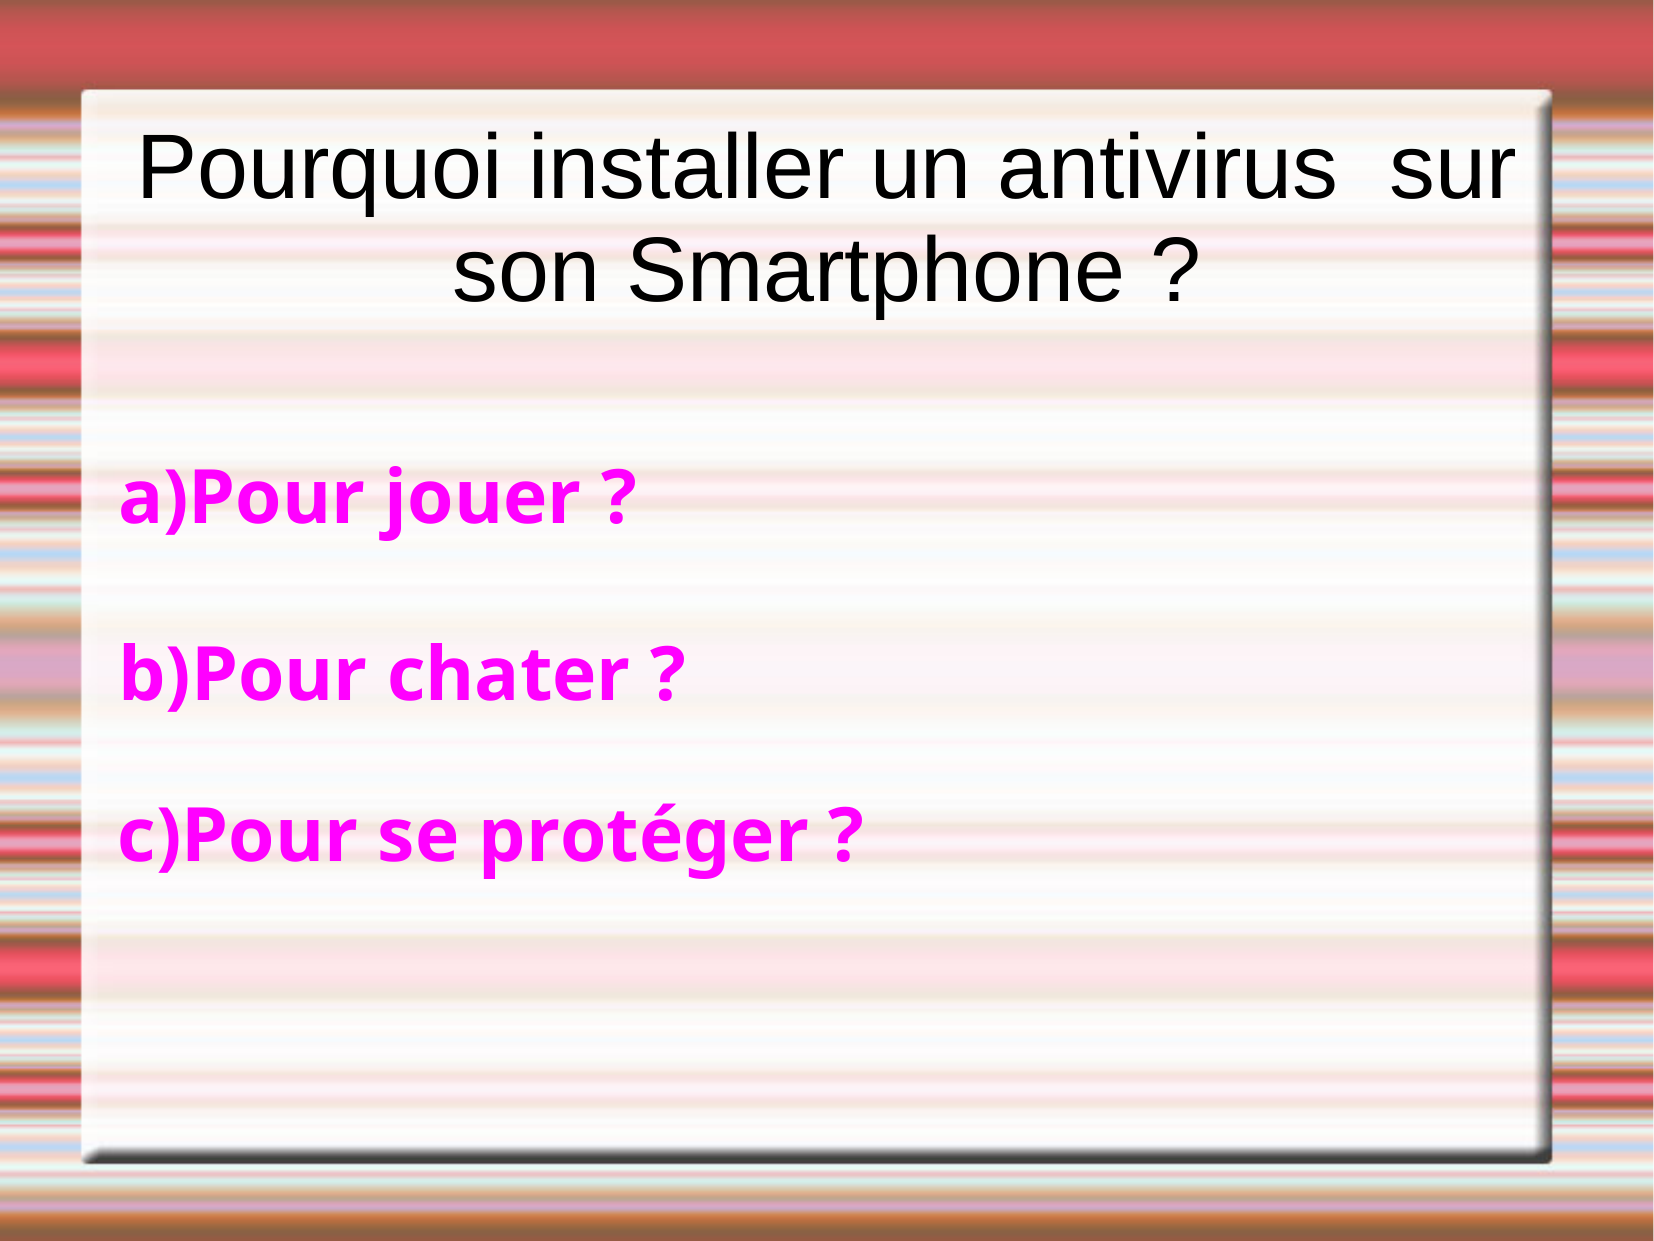

# Pourquoi installer un antivirus sur son Smartphone ?
a)Pour jouer ?
b)Pour chater ?
c)Pour se protéger ?